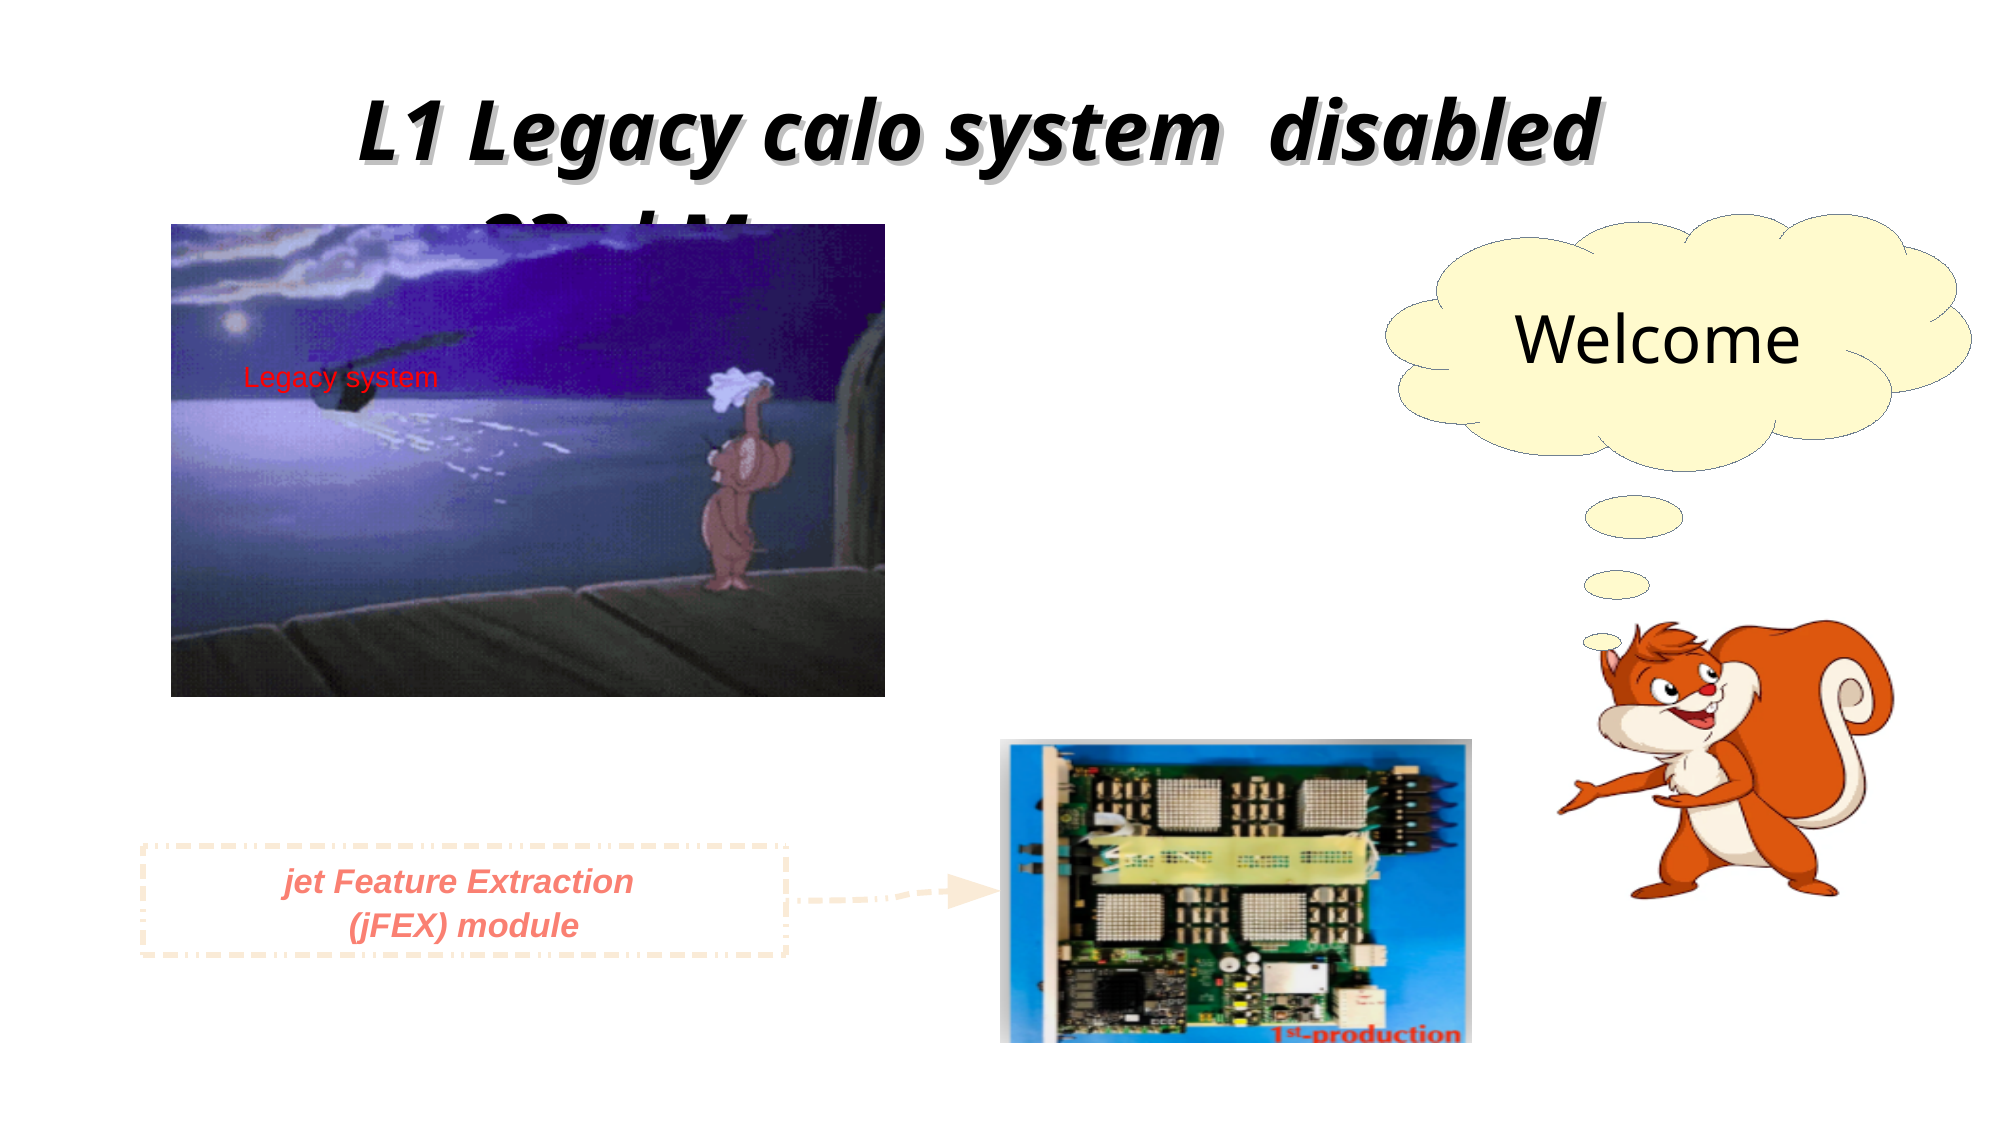

L1 Legacy calo system disabled on 23rd May
Welcome
Legacy system
jet Feature Extraction
(jFEX) module